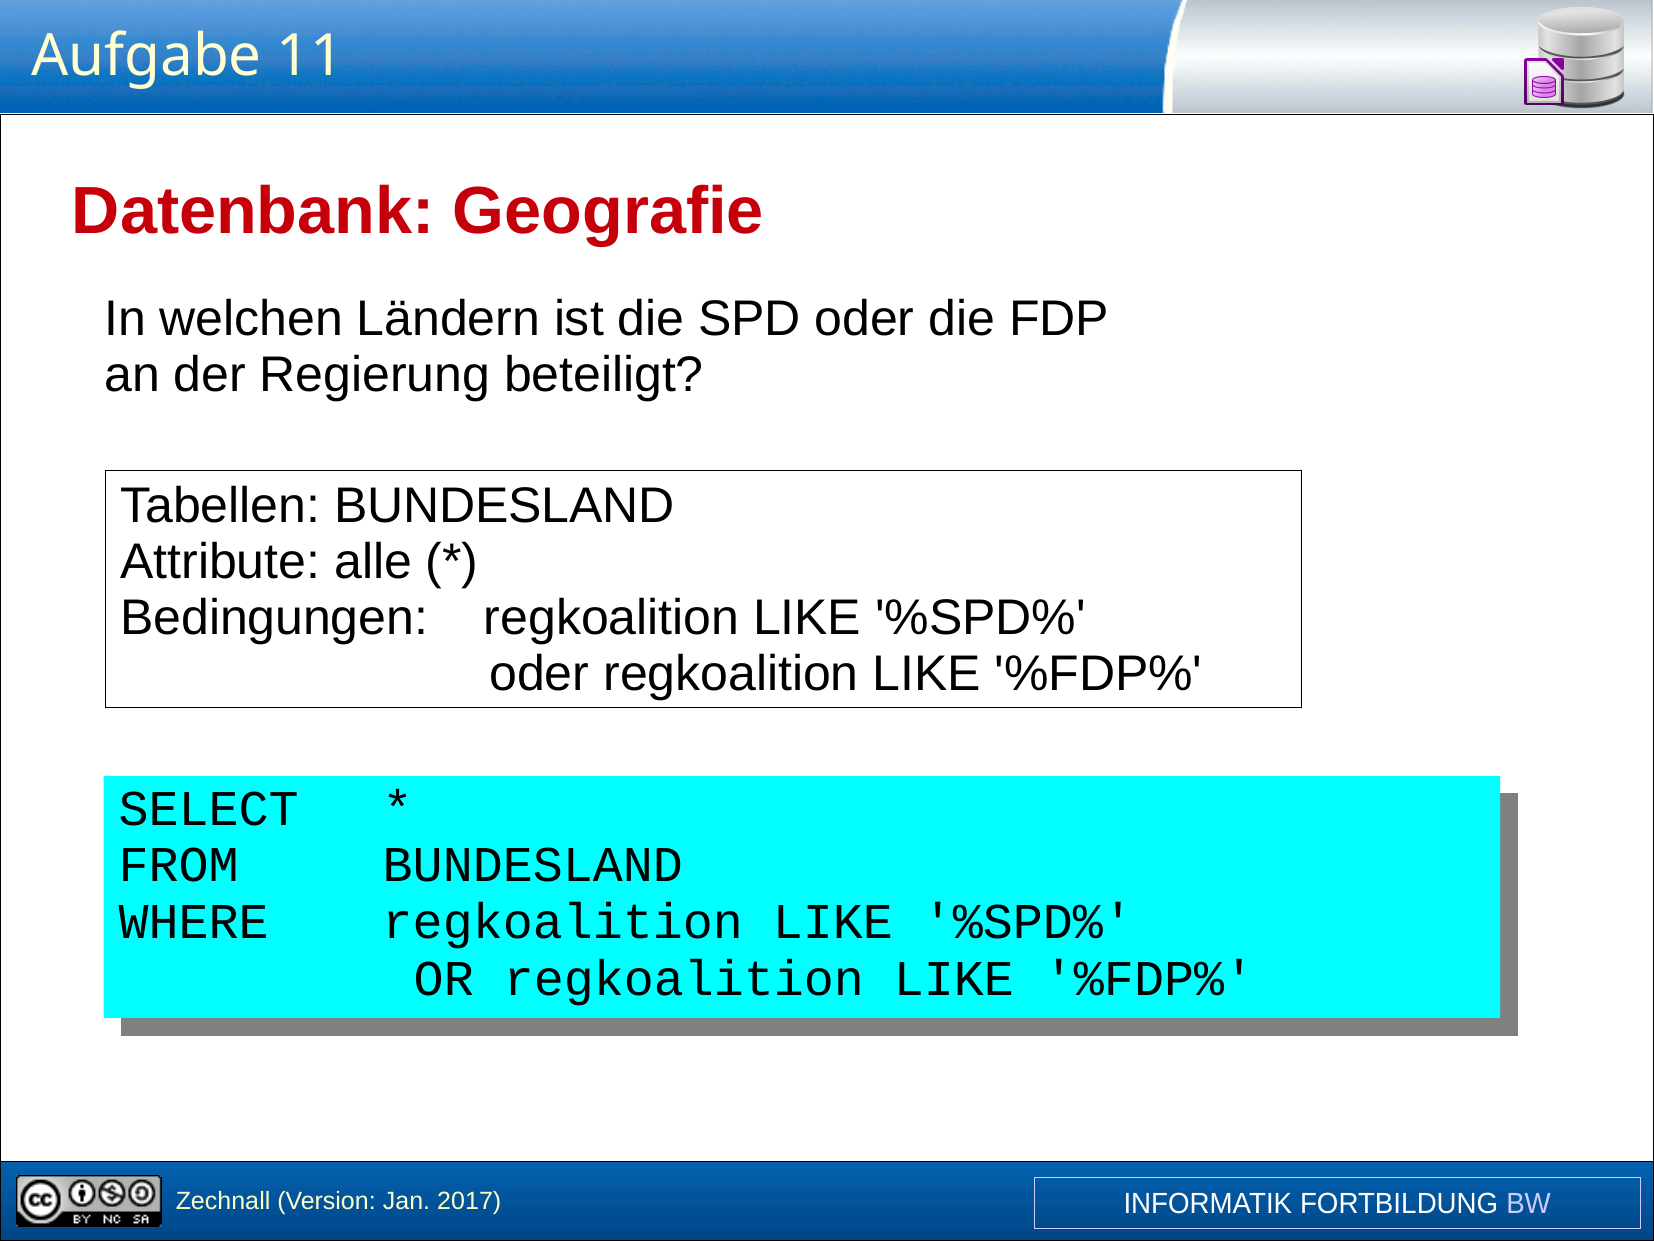

# Aufgabe 11
Datenbank: Geografie
In welchen Ländern ist die SPD oder die FDP
an der Regierung beteiligt?
Tabellen: BUNDESLAND
Attribute: alle (*)
Bedingungen: regkoalition LIKE '%SPD%'
					oder regkoalition LIKE '%FDP%'
SELECT	*
FROM	BUNDESLAND
WHERE	regkoalition LIKE '%SPD%'
		OR regkoalition LIKE '%FDP%'